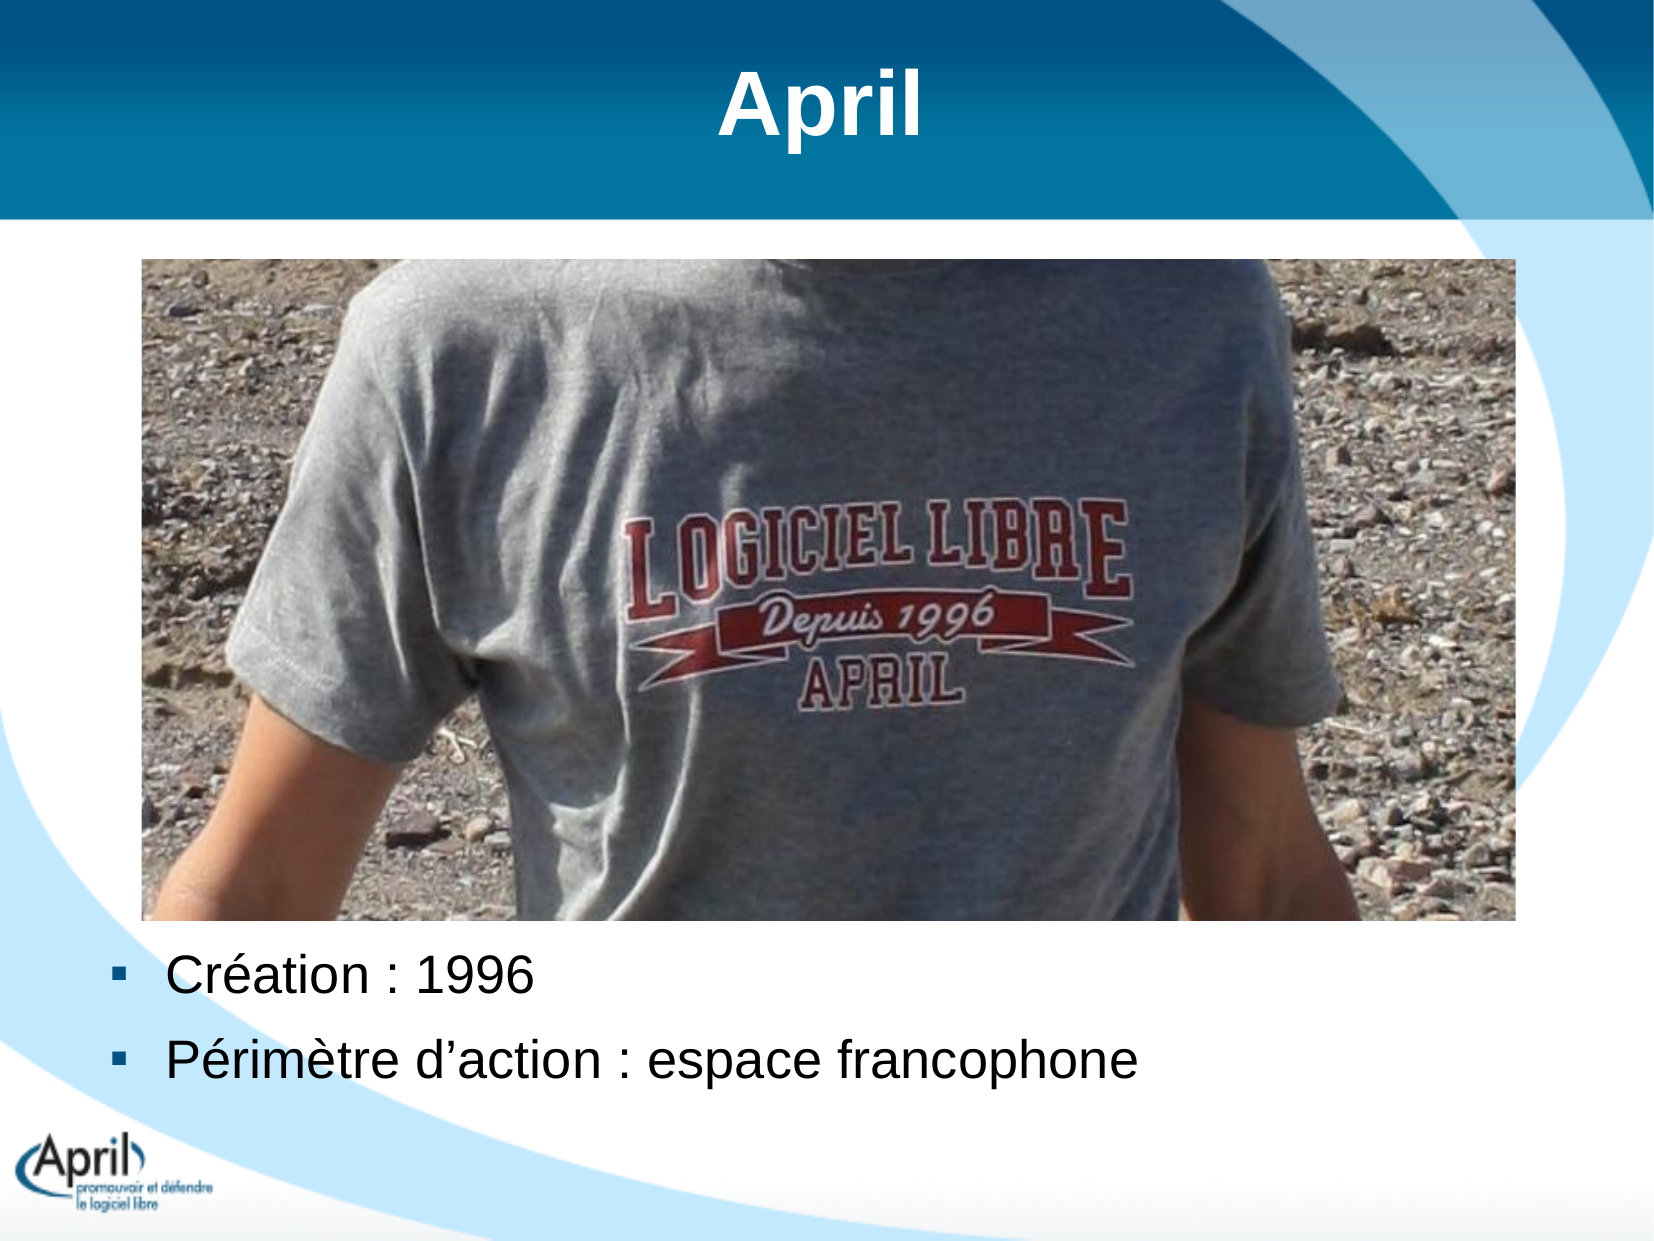

# April
Création : 1996
Périmètre d’action : espace francophone